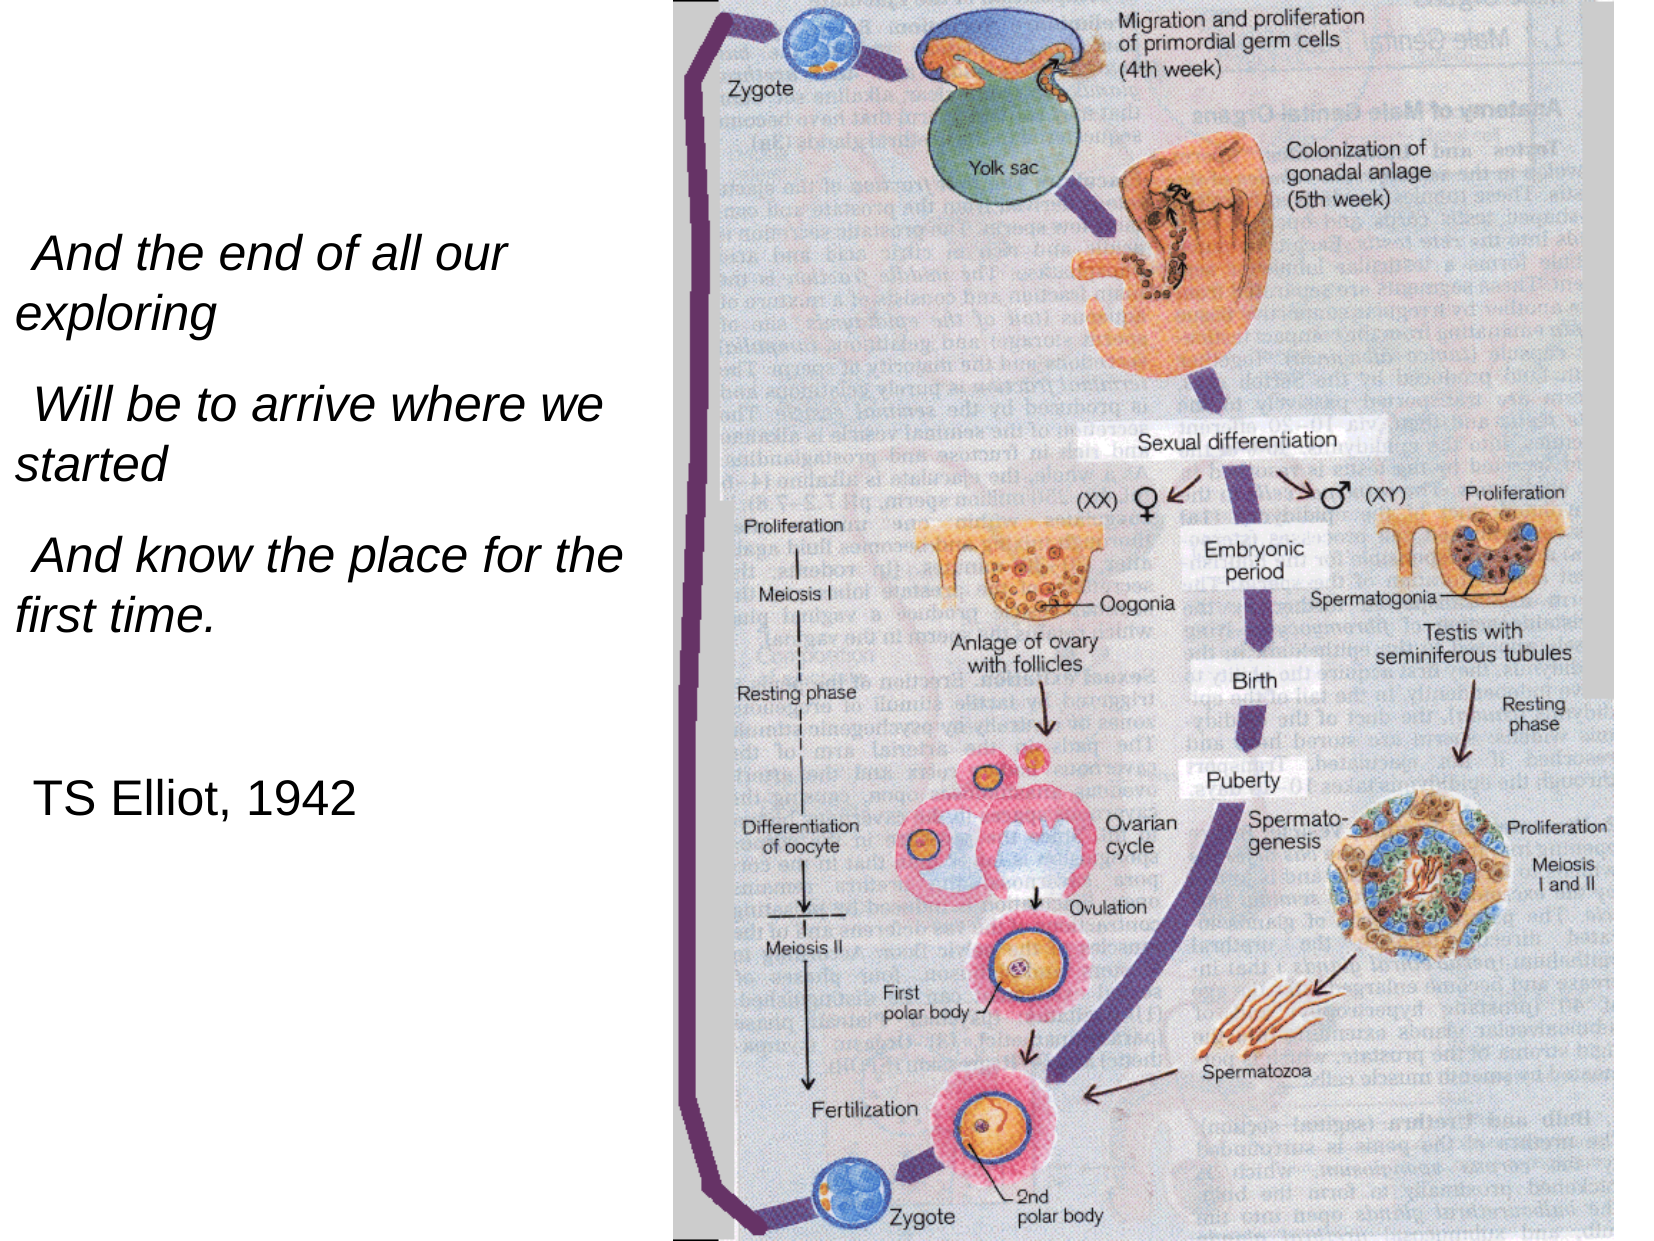

And the end of all our exploring
Will be to arrive where we started
And know the place for the first time.
TS Elliot, 1942